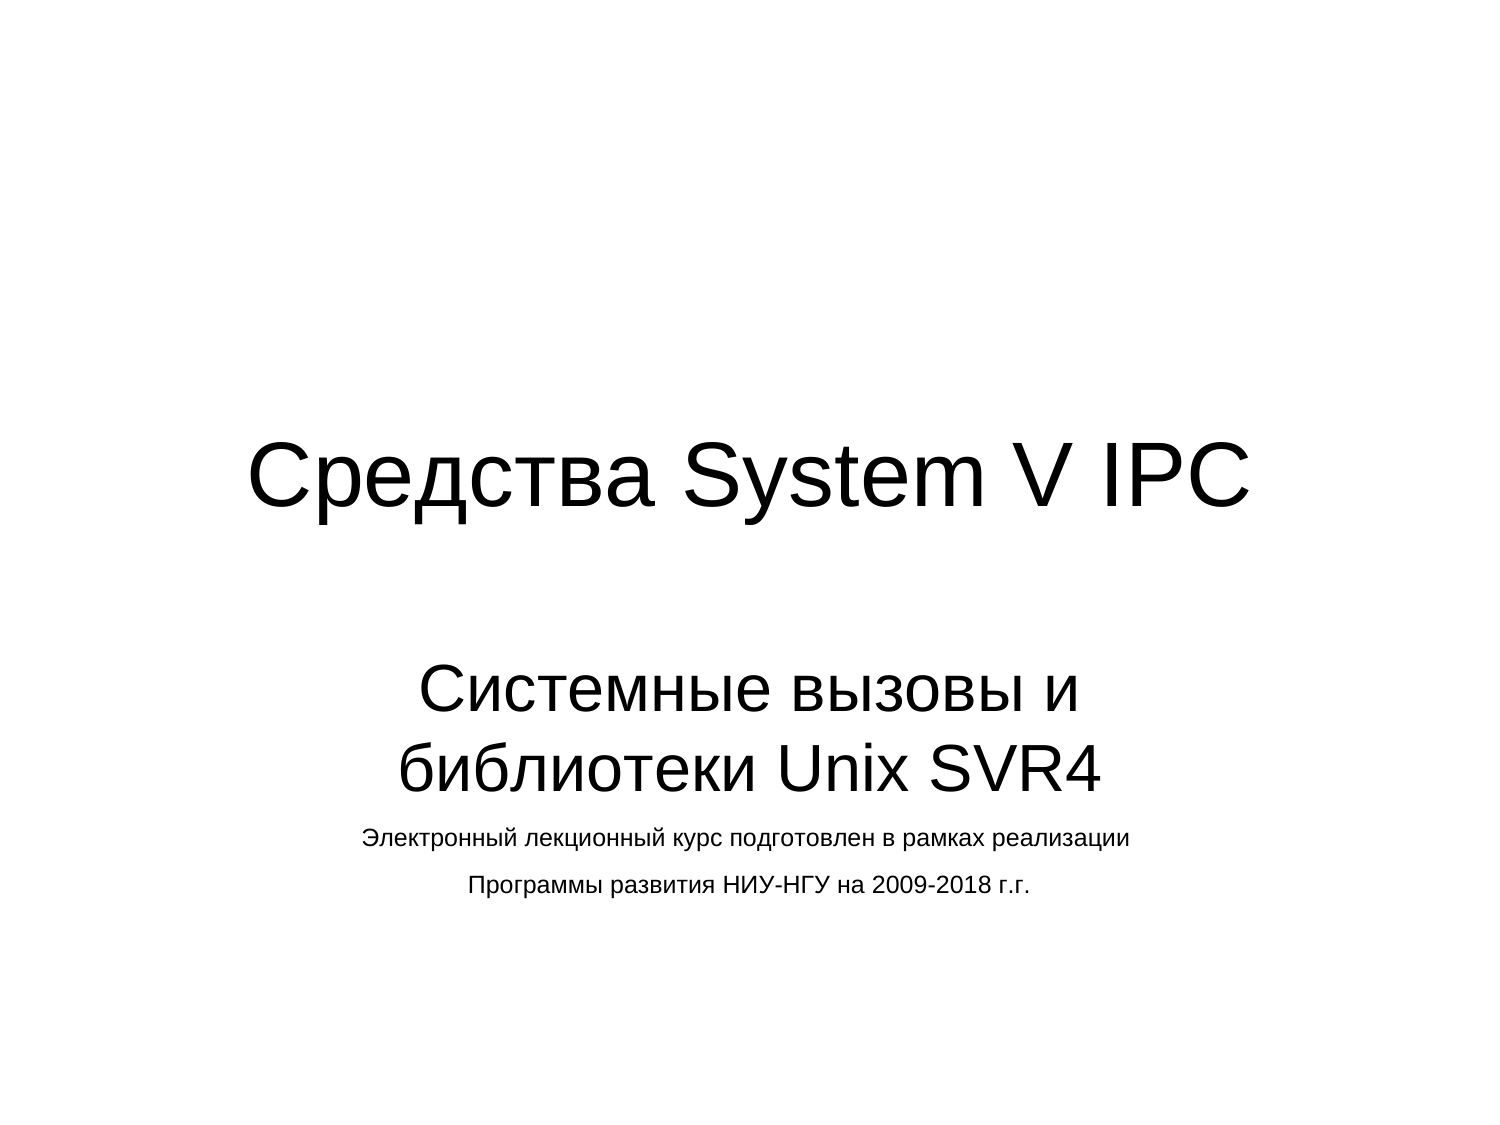

# Средства System V IPC
Системные вызовы и библиотеки Unix SVR4
Электронный лекционный курс подготовлен в рамках реализации
Программы развития НИУ-НГУ на 2009-2018 г.г.